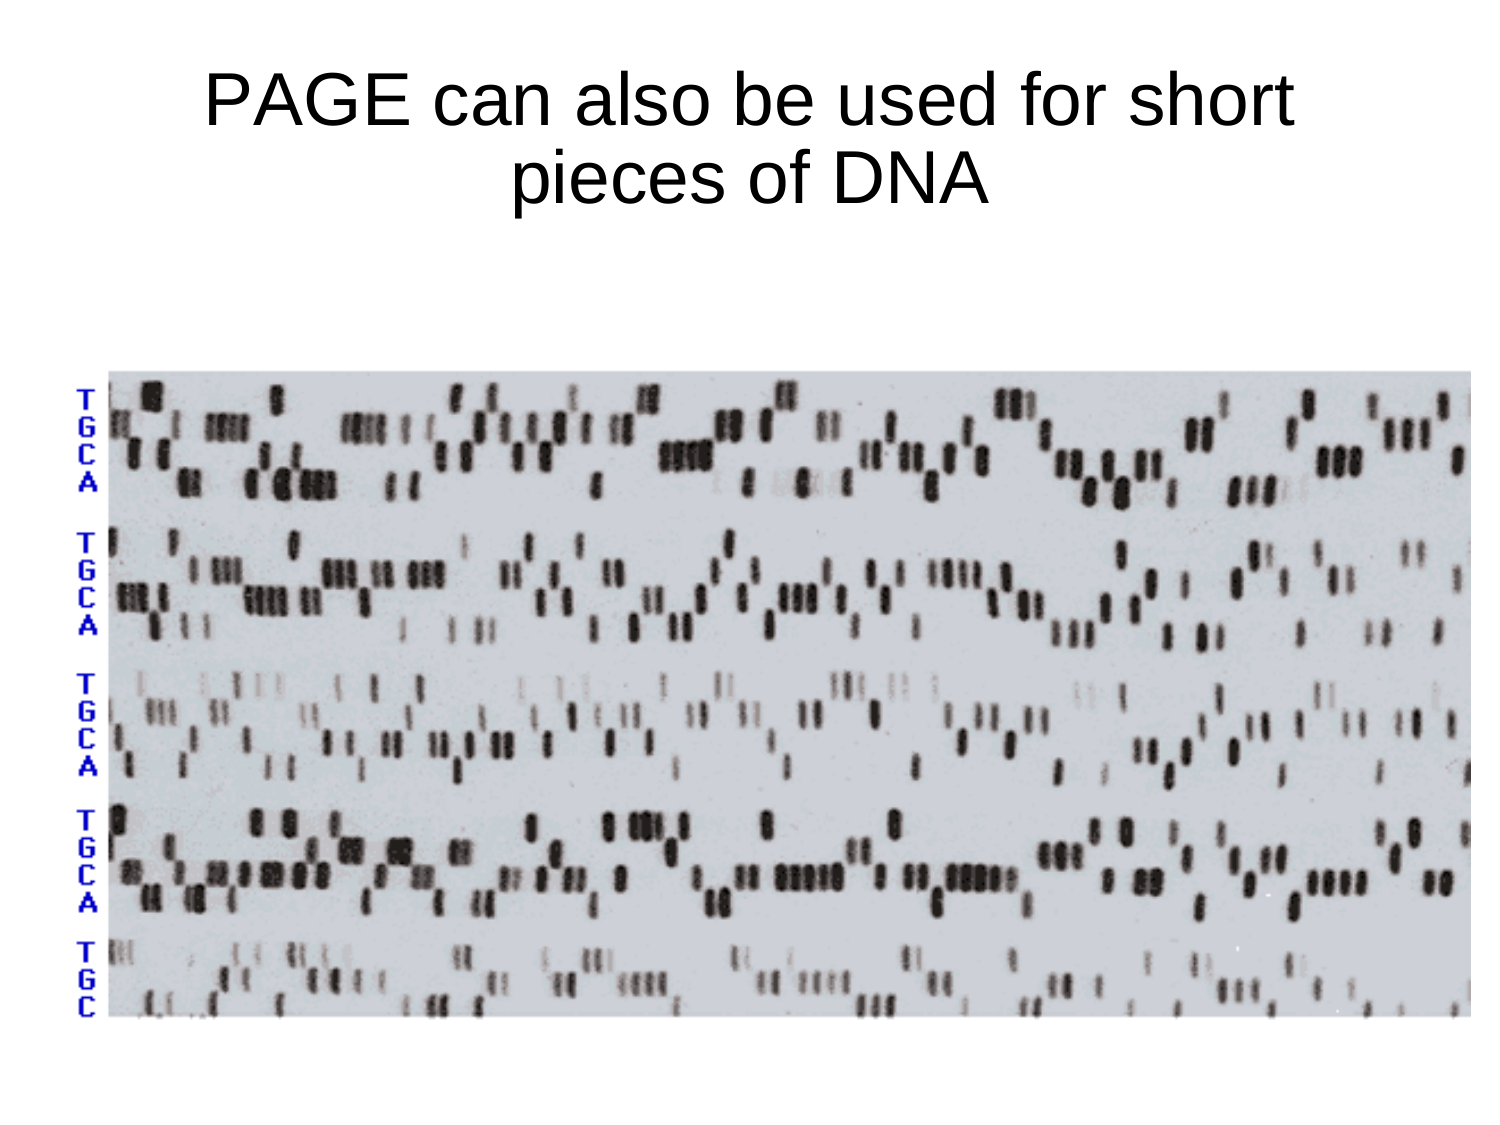

# PAGE can also be used for short pieces of DNA